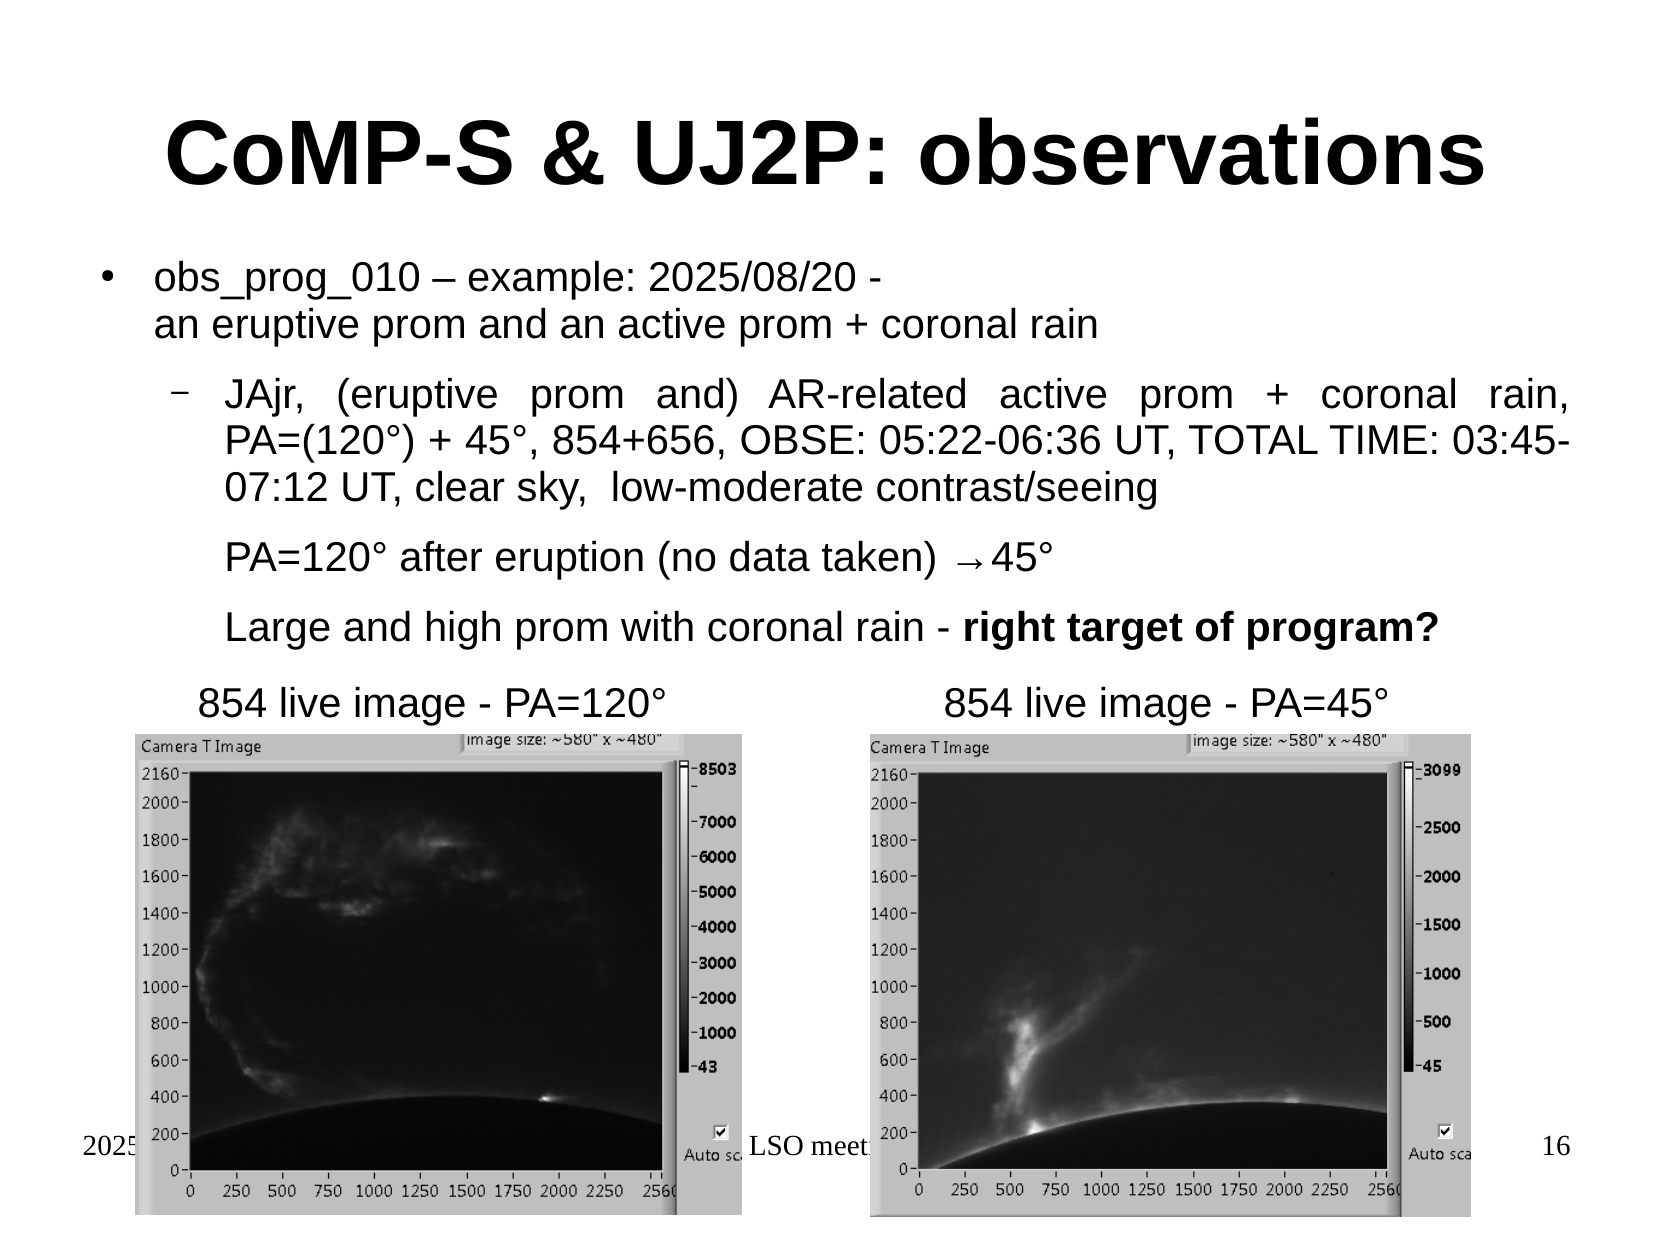

# CoMP-S & UJ2P: observations
obs_prog_010 – example: 2025/08/20 - an eruptive prom and an active prom + coronal rain
JAjr, (eruptive prom and) AR-related active prom + coronal rain, PA=(120°) + 45°, 854+656, OBSE: 05:22-06:36 UT, TOTAL TIME: 03:45-07:12 UT, clear sky, low-moderate contrast/seeing
PA=120° after eruption (no data taken) →45°
Large and high prom with coronal rain - right target of program?
 854 live image - PA=120° 854 live image - PA=45°
2025/09/23
LSO meeting
16